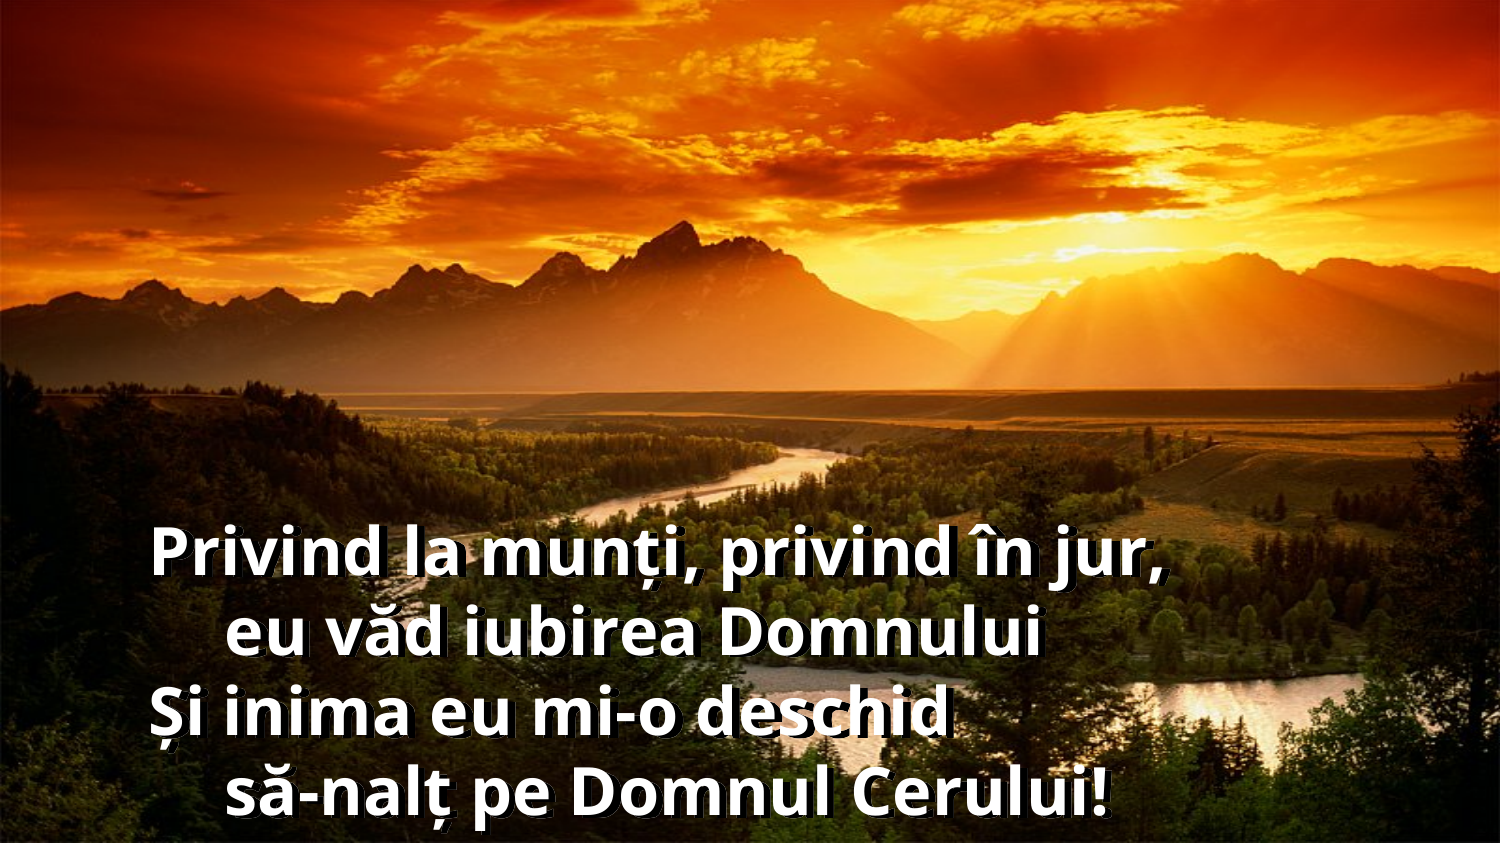

Privind la munţi, privind în jur,
	eu văd iubirea Domnului
Şi inima eu mi-o deschid
	să-nalţ pe Domnul Cerului!